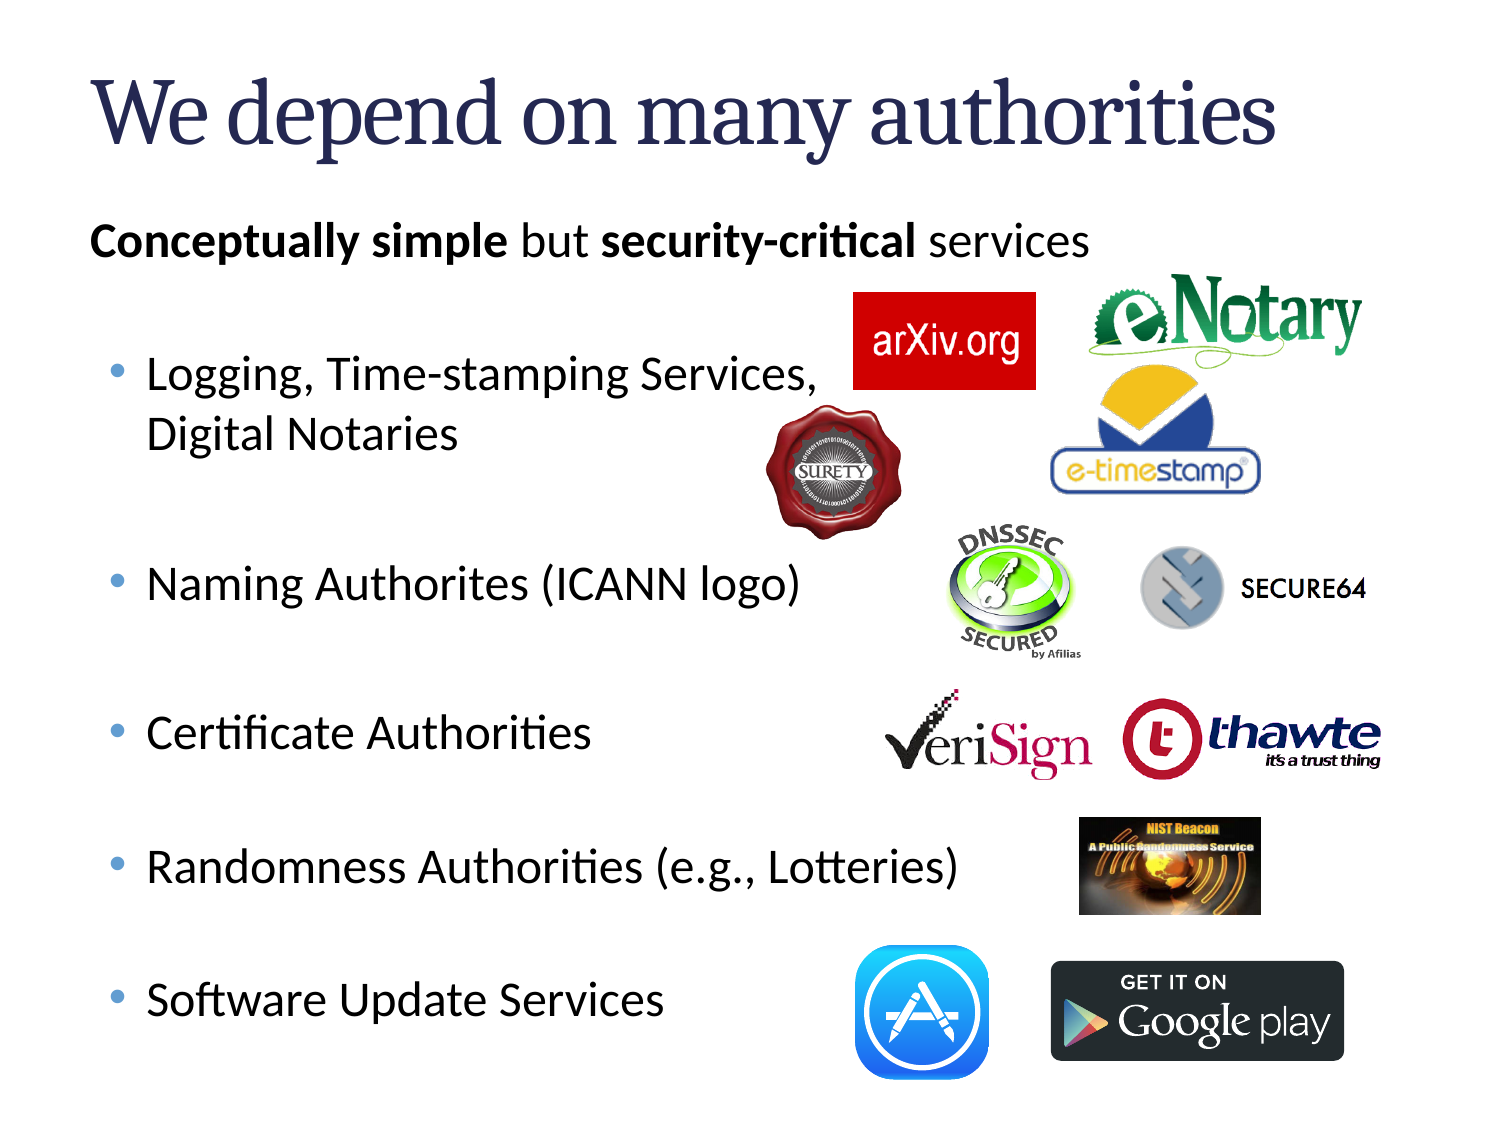

# We depend on many authorities
Conceptually simple but security-critical services
Logging, Time-stamping Services,
Digital Notaries
Naming Authorites (ICANN logo)
Certificate Authorities
Randomness Authorities (e.g., Lotteries)
Software Update Services